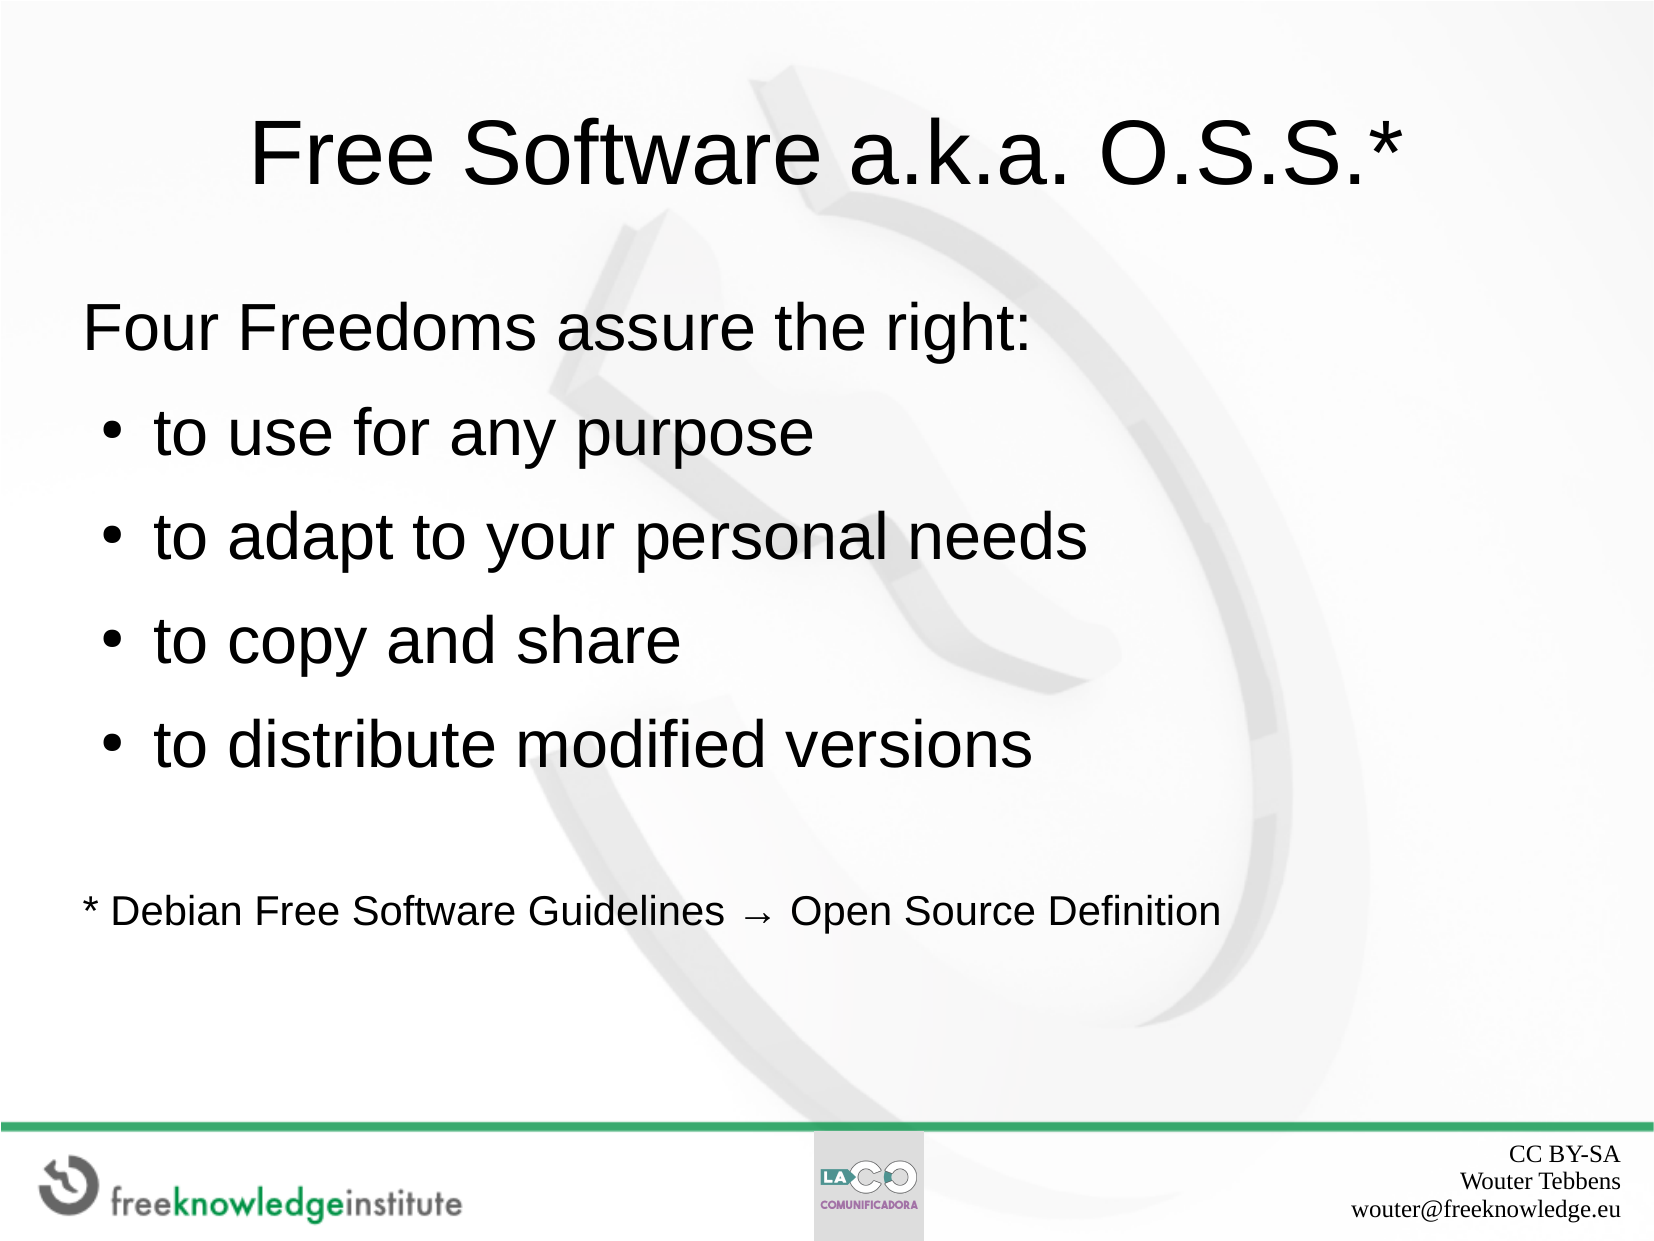

# Free Software a.k.a. O.S.S.*
Four Freedoms assure the right:
to use for any purpose
to adapt to your personal needs
to copy and share
to distribute modified versions
* Debian Free Software Guidelines → Open Source Definition